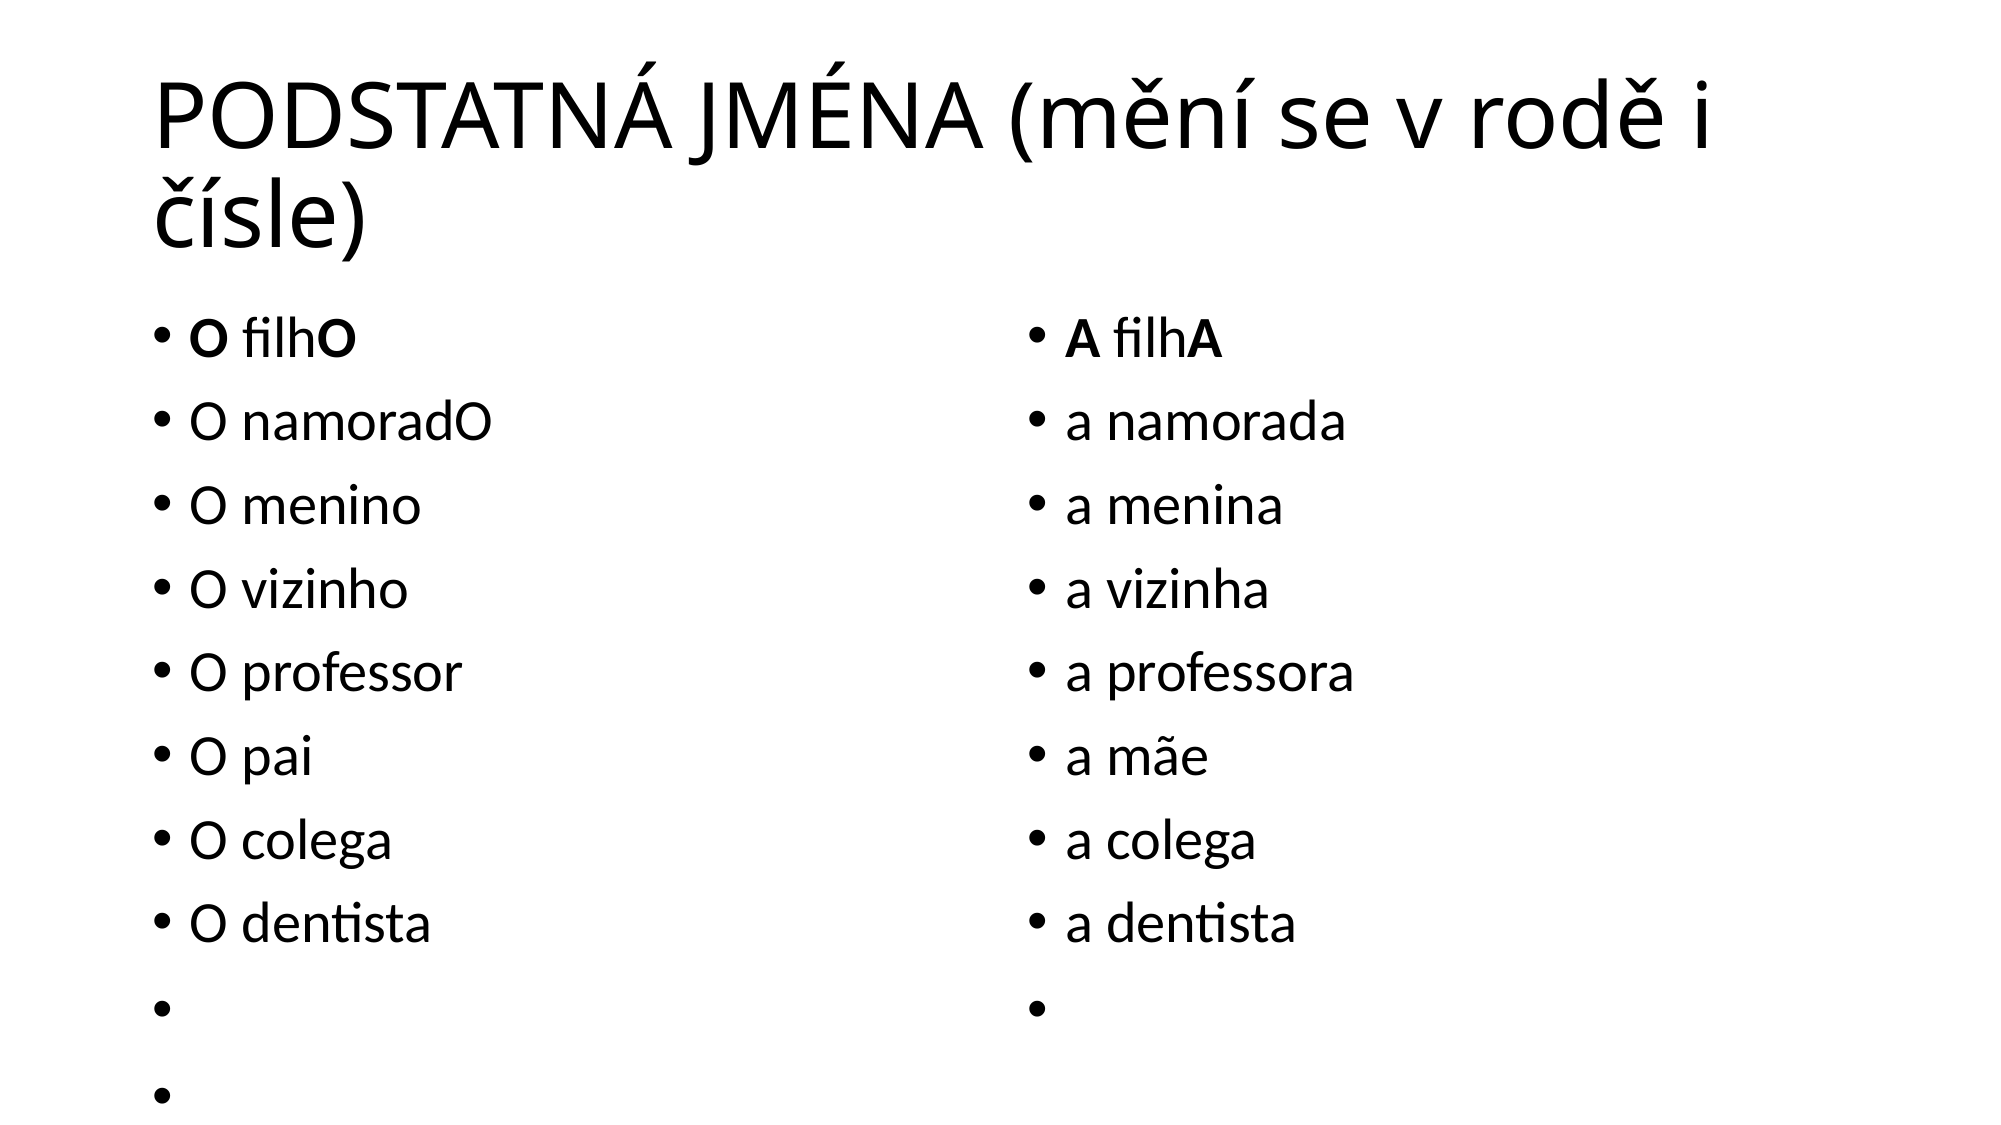

# PODSTATNÁ JMÉNA (mění se v rodě i čísle)
O filhO
O namoradO
O menino
O vizinho
O professor
O pai
O colega
O dentista
A filhA
a namorada
a menina
a vizinha
a professora
a mãe
a colega
a dentista